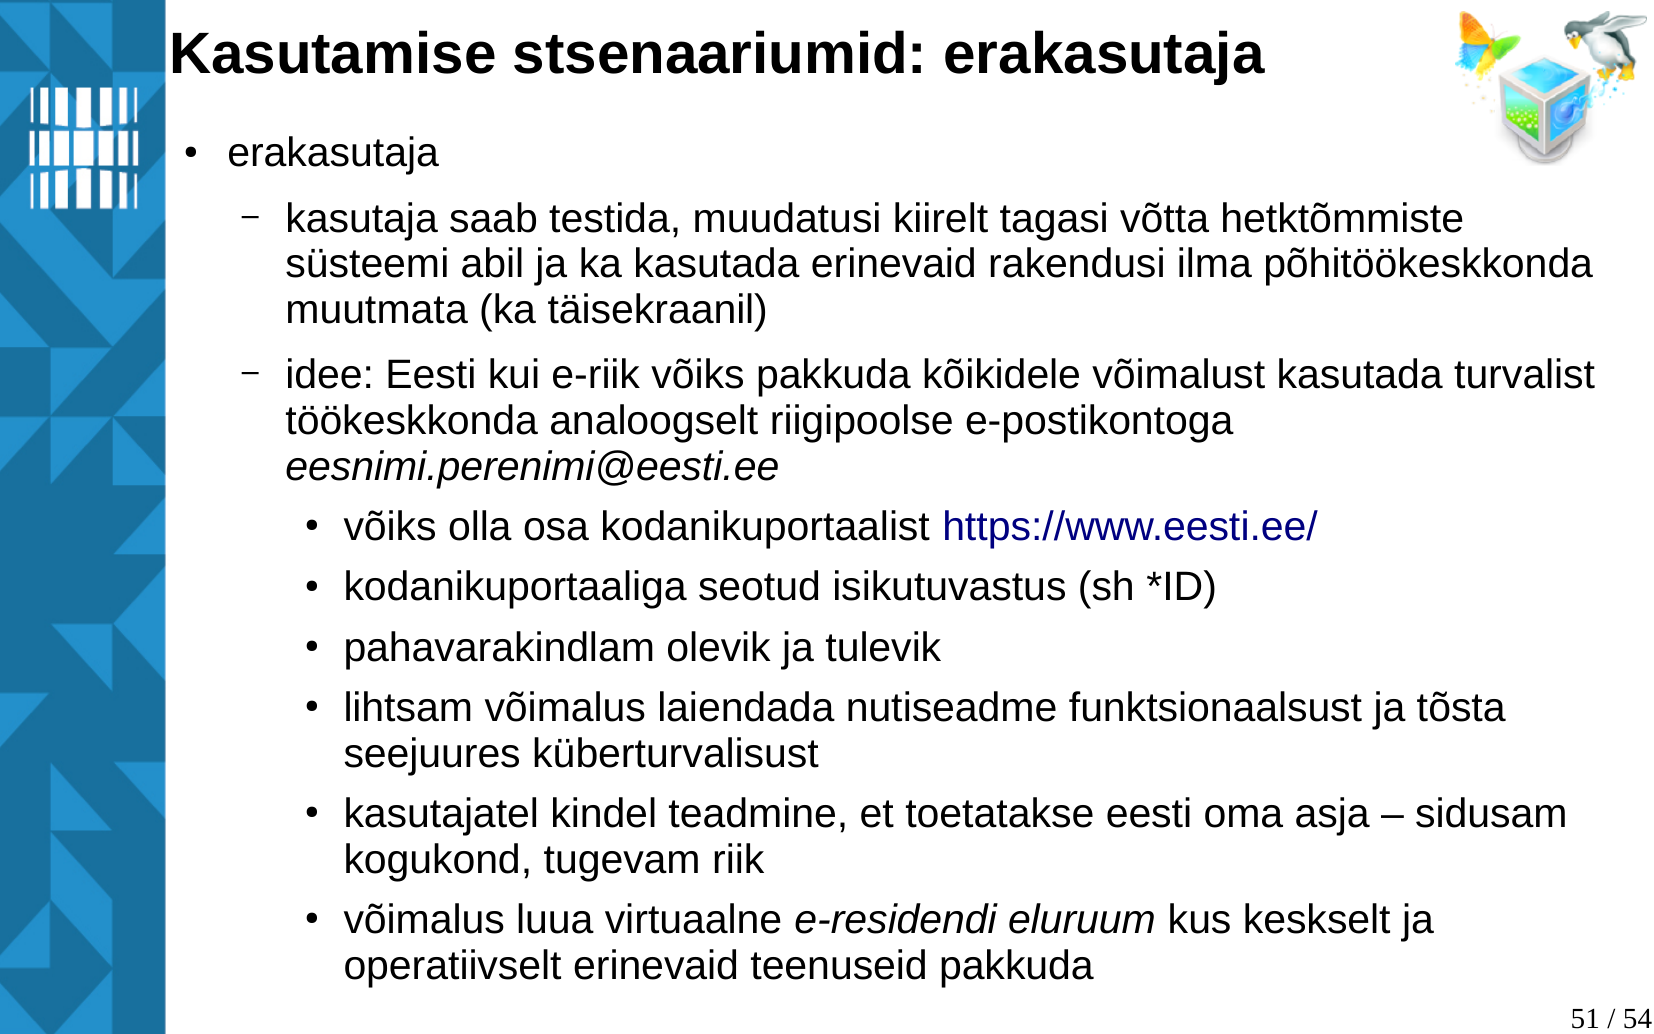

# Kasutamise stsenaariumid: erakasutaja
erakasutaja
kasutaja saab testida, muudatusi kiirelt tagasi võtta hetktõmmiste süsteemi abil ja ka kasutada erinevaid rakendusi ilma põhitöökeskkonda muutmata (ka täisekraanil)
idee: Eesti kui e-riik võiks pakkuda kõikidele võimalust kasutada turvalist töökeskkonda analoogselt riigipoolse e-postikontoga eesnimi.perenimi@eesti.ee
võiks olla osa kodanikuportaalist https://www.eesti.ee/
kodanikuportaaliga seotud isikutuvastus (sh *ID)
pahavarakindlam olevik ja tulevik
lihtsam võimalus laiendada nutiseadme funktsionaalsust ja tõsta seejuures küberturvalisust
kasutajatel kindel teadmine, et toetatakse eesti oma asja – sidusam kogukond, tugevam riik
võimalus luua virtuaalne e-residendi eluruum kus keskselt ja operatiivselt erinevaid teenuseid pakkuda
51